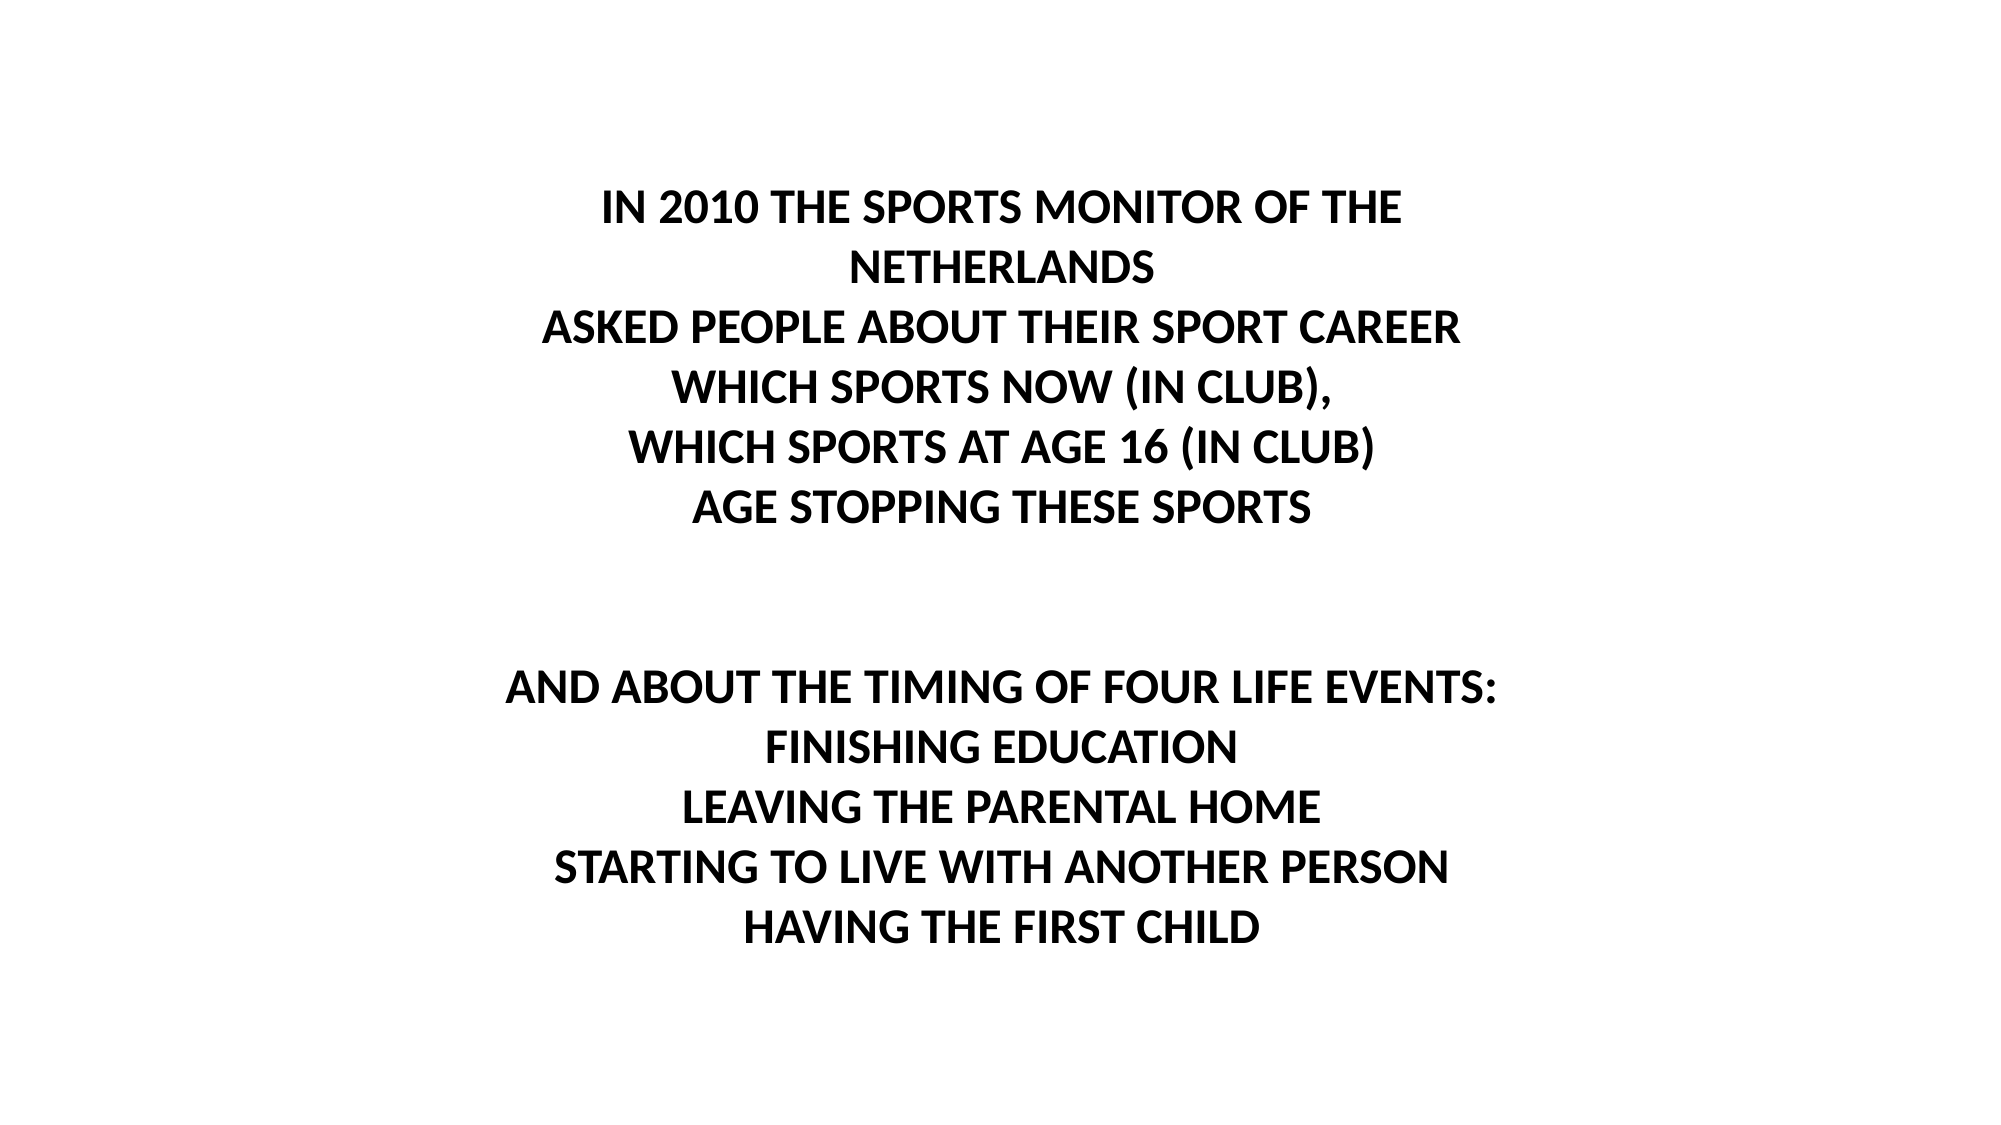

IN 2010 THE SPORTS MONITOR OF THE NETHERLANDS
ASKED PEOPLE ABOUT THEIR SPORT CAREER
WHICH SPORTS NOW (IN CLUB),
WHICH SPORTS AT AGE 16 (IN CLUB)
AGE STOPPING THESE SPORTS
AND ABOUT THE TIMING OF FOUR LIFE EVENTS:
FINISHING EDUCATION
LEAVING THE PARENTAL HOME
STARTING TO LIVE WITH ANOTHER PERSON
HAVING THE FIRST CHILD